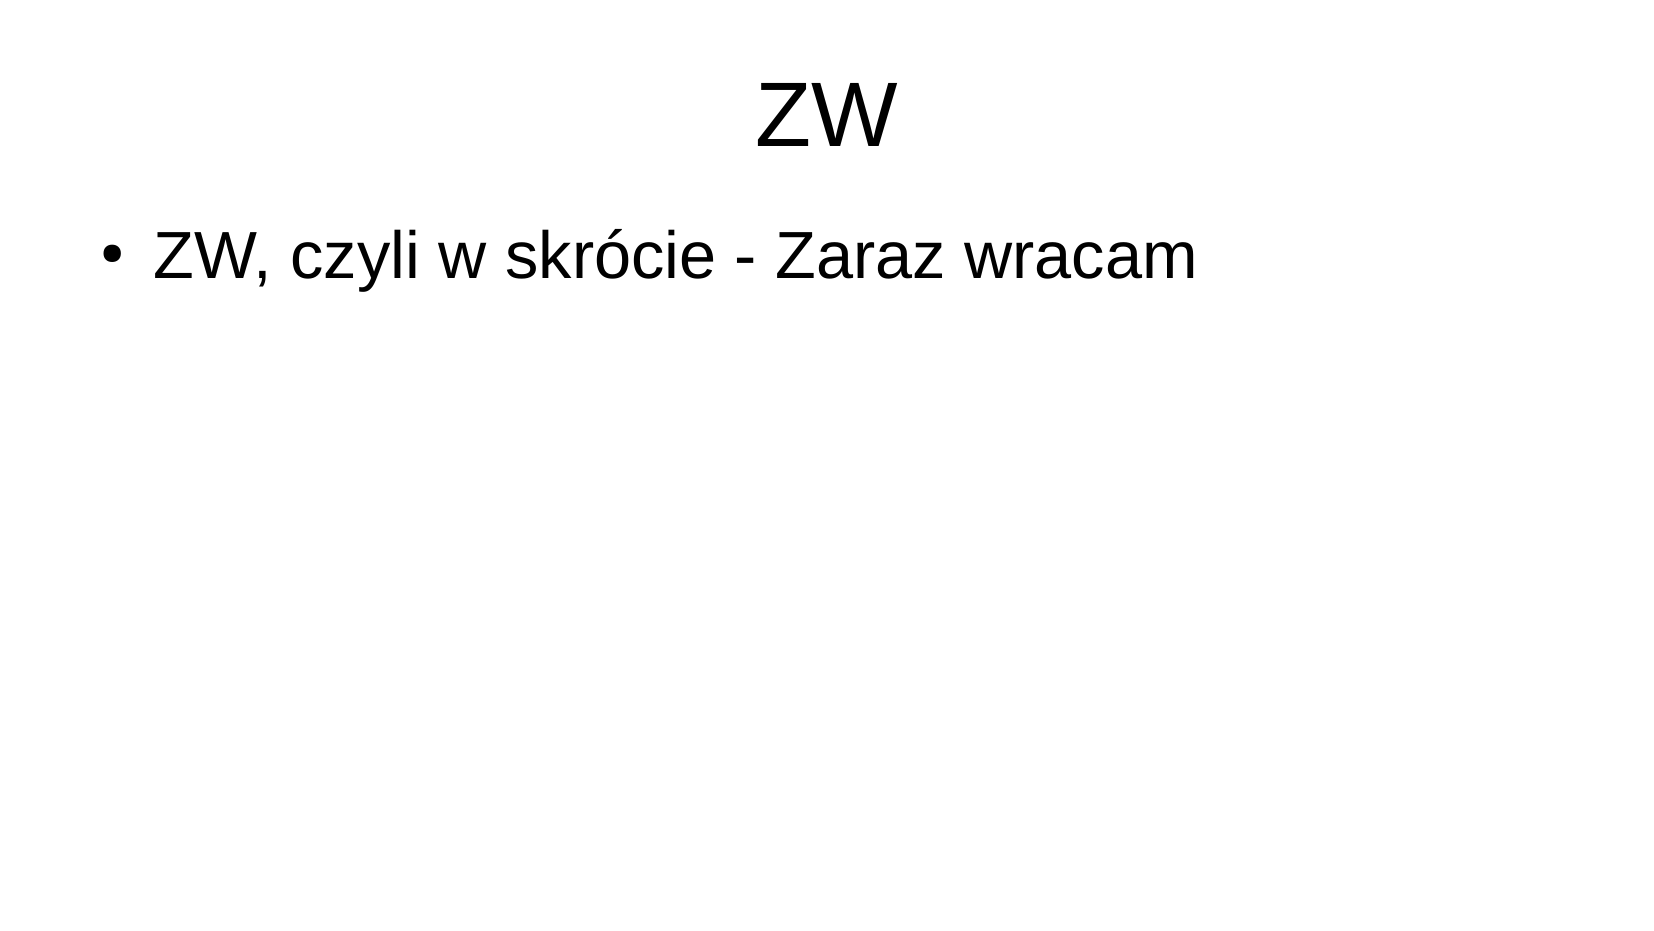

# ZW
ZW, czyli w skrócie - Zaraz wracam